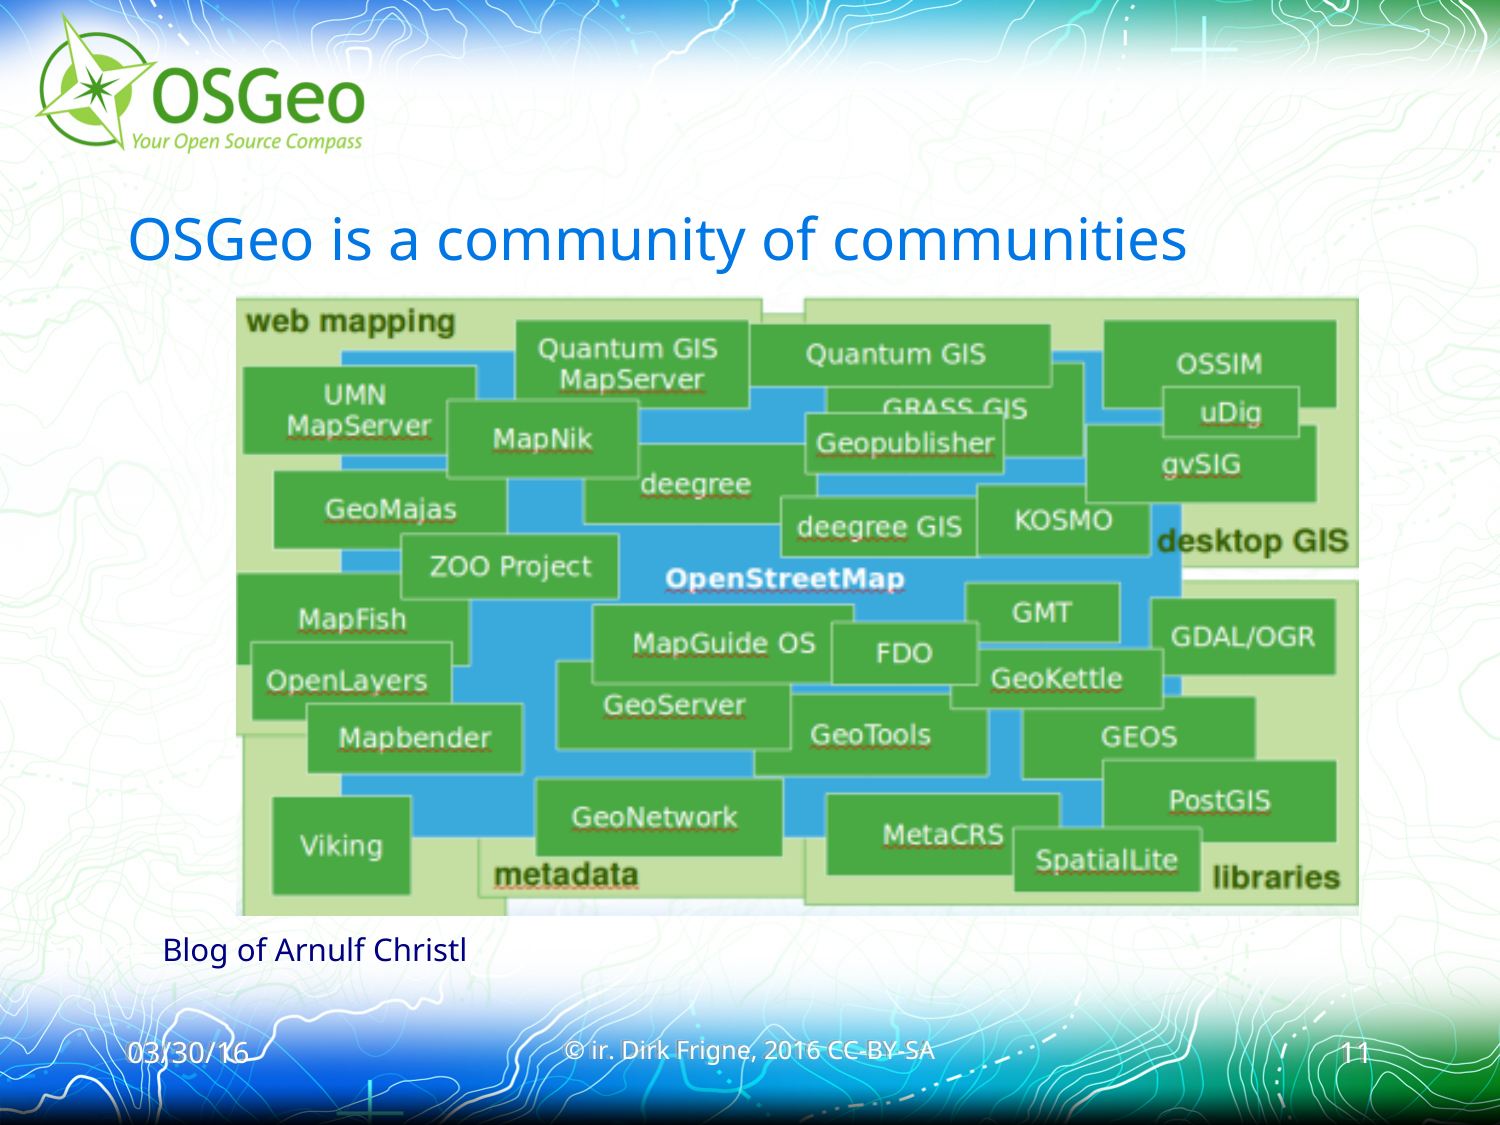

# OSGeo is a community of communities
Source: Blog of Arnulf Christl
03/30/16
© ir. Dirk Frigne, 2016 CC-BY-SA
11